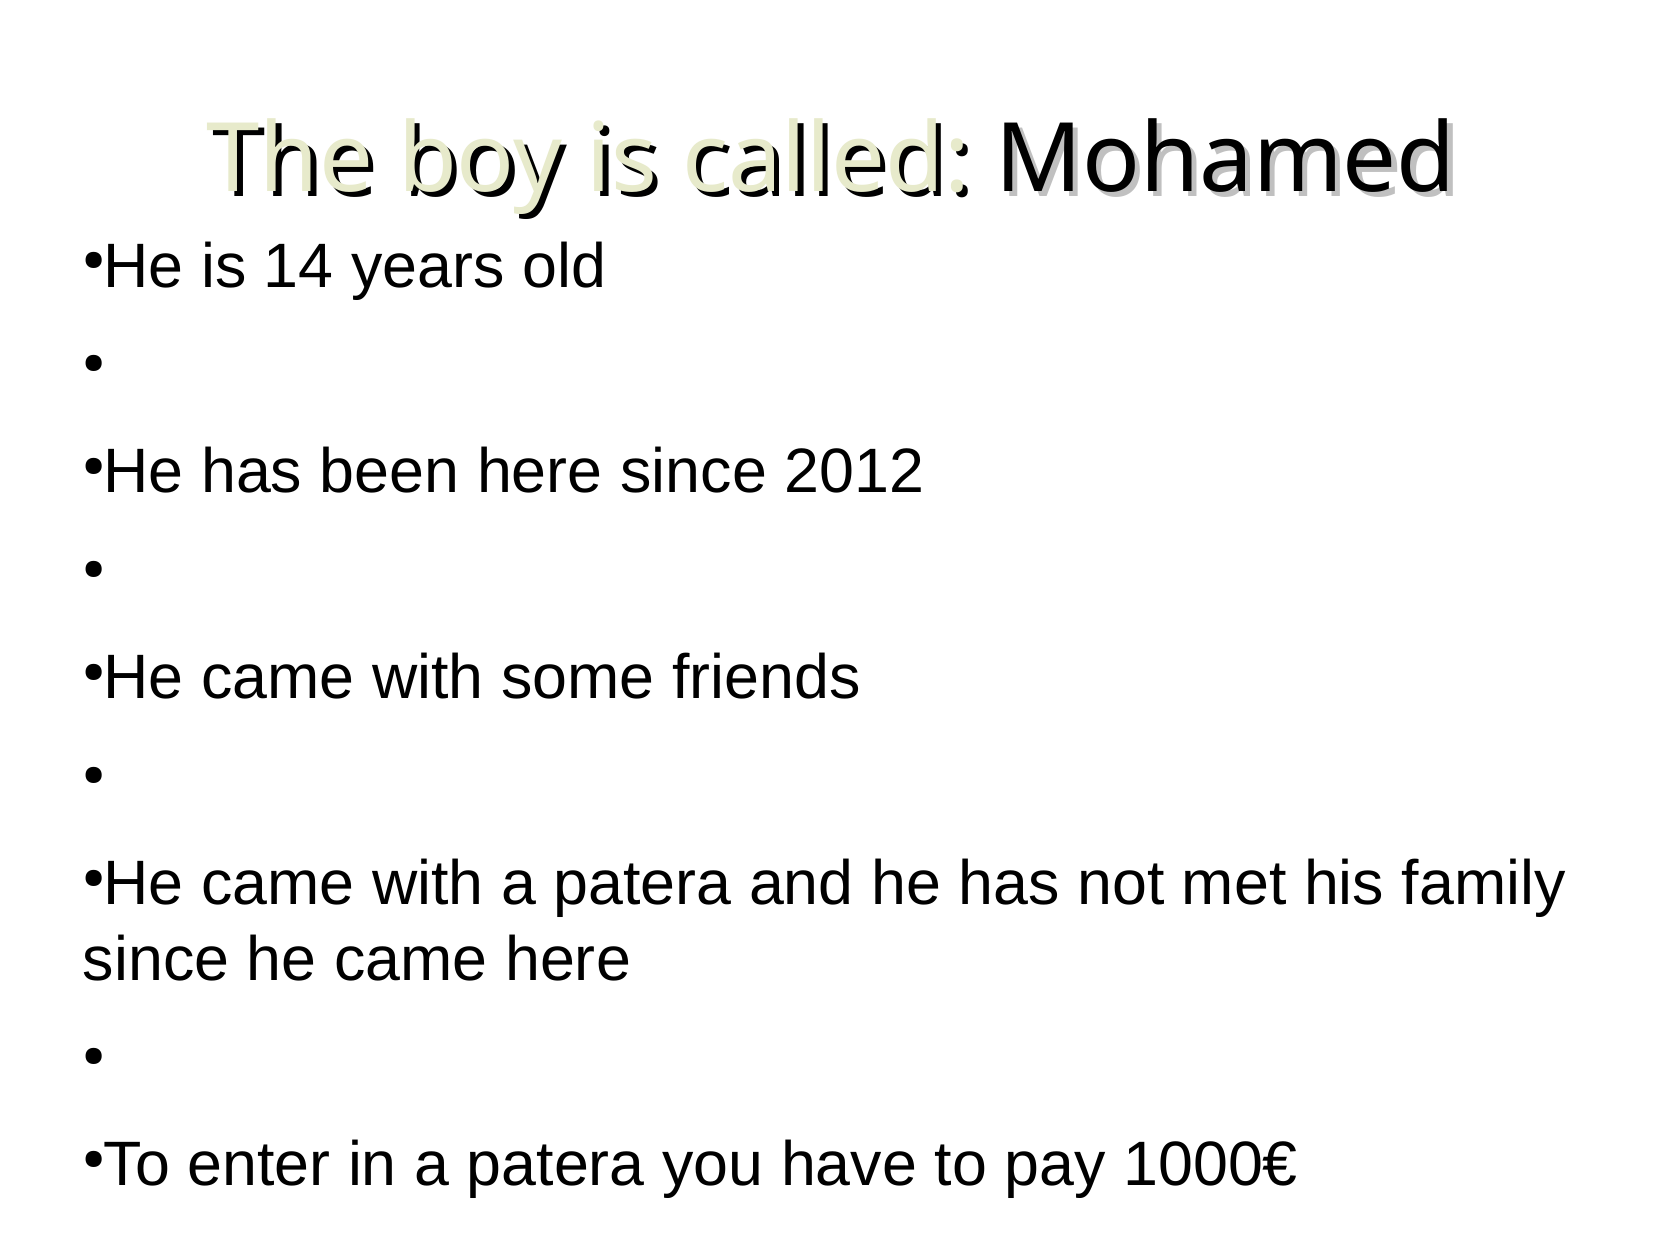

# The boy is called: Mohamed
He is 14 years old
He has been here since 2012
He came with some friends
He came with a patera and he has not met his family since he came here
To enter in a patera you have to pay 1000€